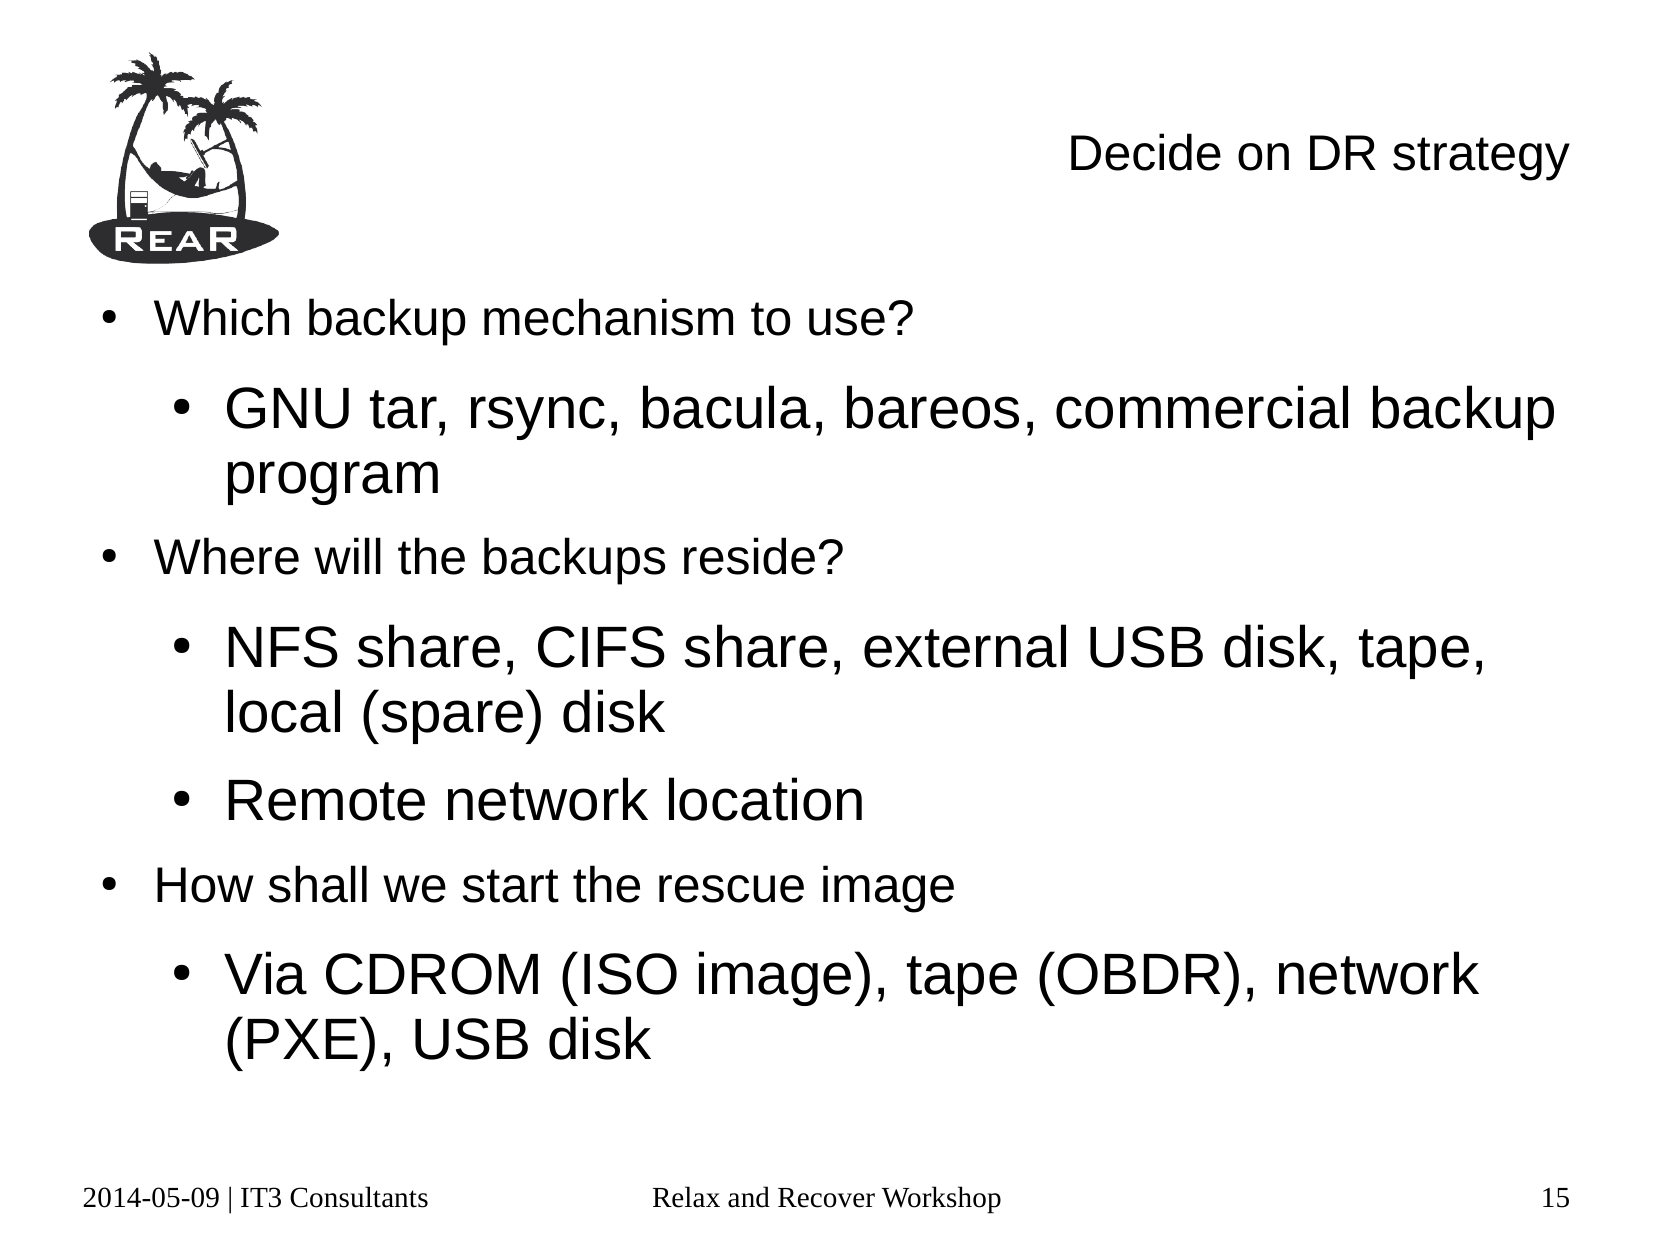

# Decide on DR strategy
Which backup mechanism to use?
GNU tar, rsync, bacula, bareos, commercial backup program
Where will the backups reside?
NFS share, CIFS share, external USB disk, tape, local (spare) disk
Remote network location
How shall we start the rescue image
Via CDROM (ISO image), tape (OBDR), network (PXE), USB disk
2014-05-09 | IT3 Consultants
Relax and Recover Workshop
15